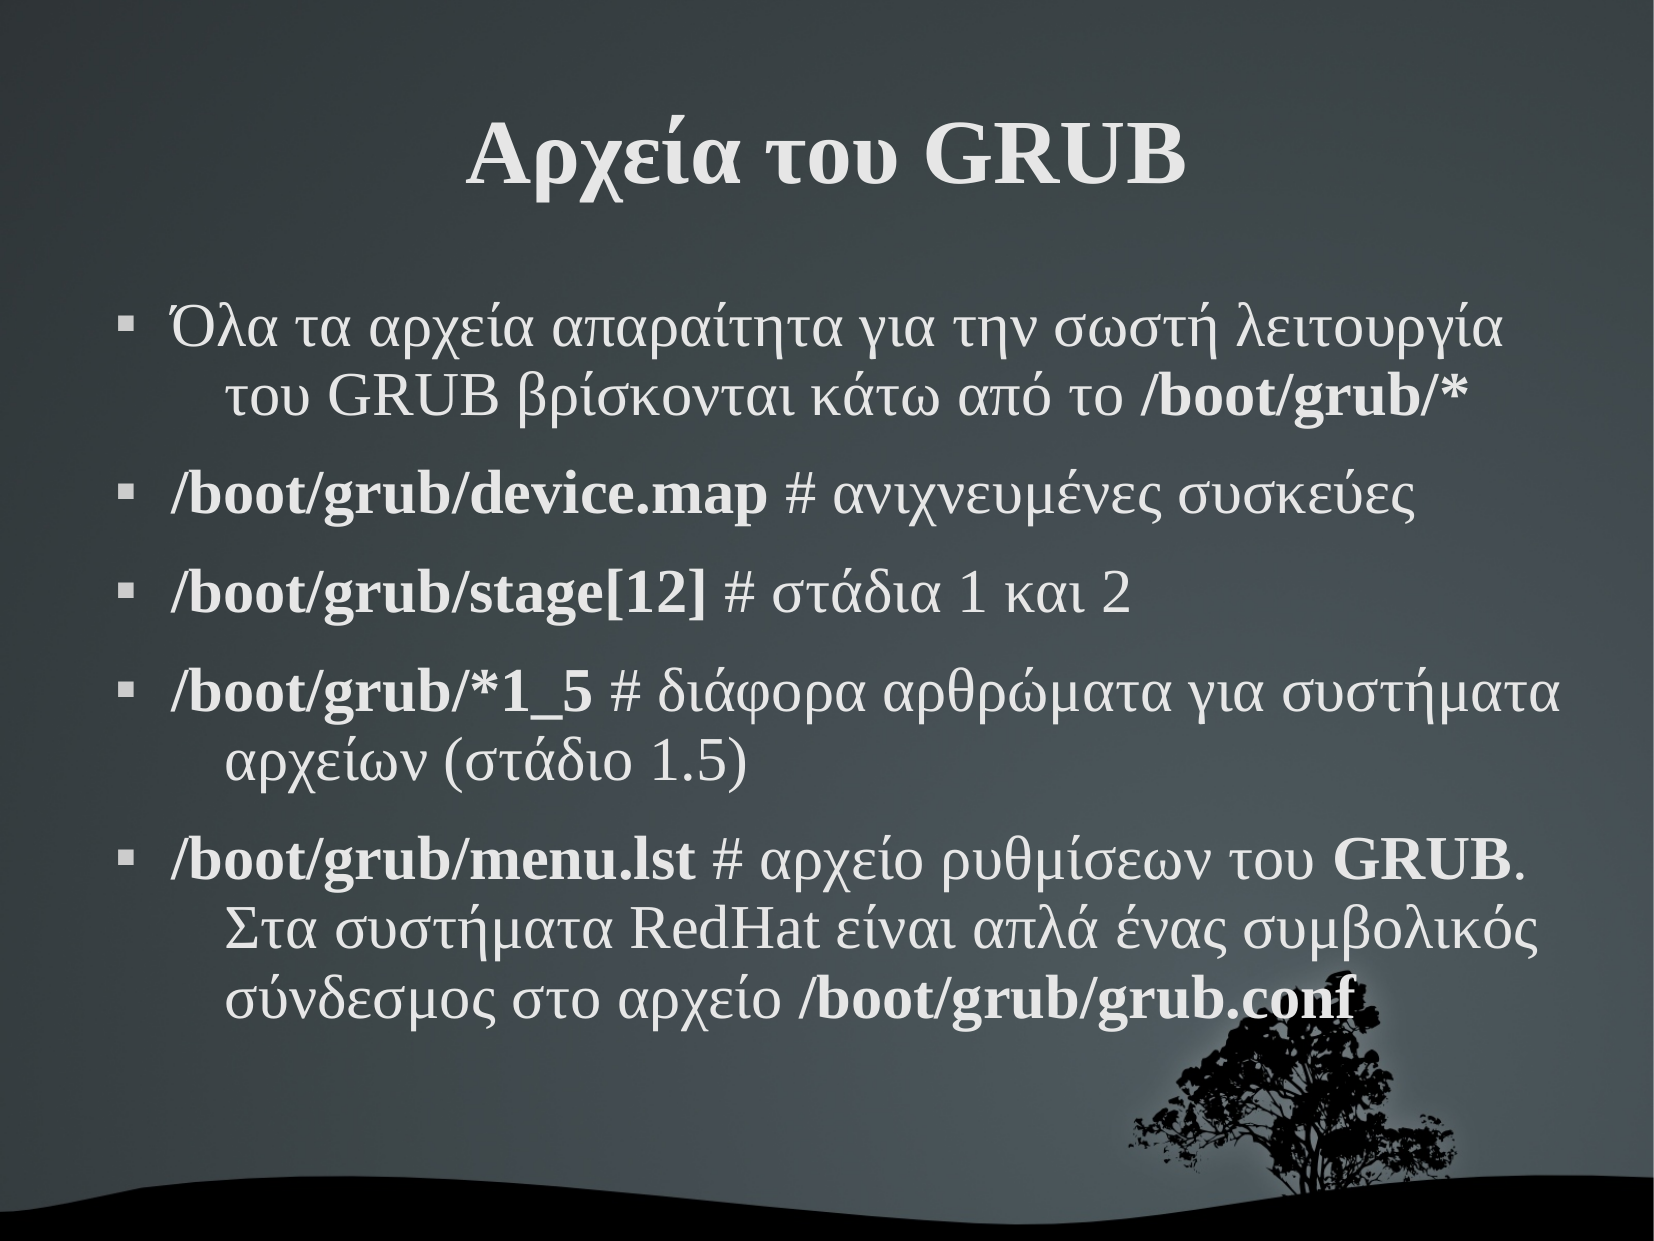

# Αρχεία του GRUB
Όλα τα αρχεία απαραίτητα για την σωστή λειτουργία του GRUB βρίσκονται κάτω από το /boot/grub/*
/boot/grub/device.map # ανιχνευμένες συσκεύες
/boot/grub/stage[12] # στάδια 1 και 2
/boot/grub/*1_5 # διάφορα αρθρώματα για συστήματα αρχείων (στάδιο 1.5)
/boot/grub/menu.lst # αρχείο ρυθμίσεων του GRUB. Στα συστήματα RedHat είναι απλά ένας συμβολικός σύνδεσμος στο αρχείο /boot/grub/grub.conf